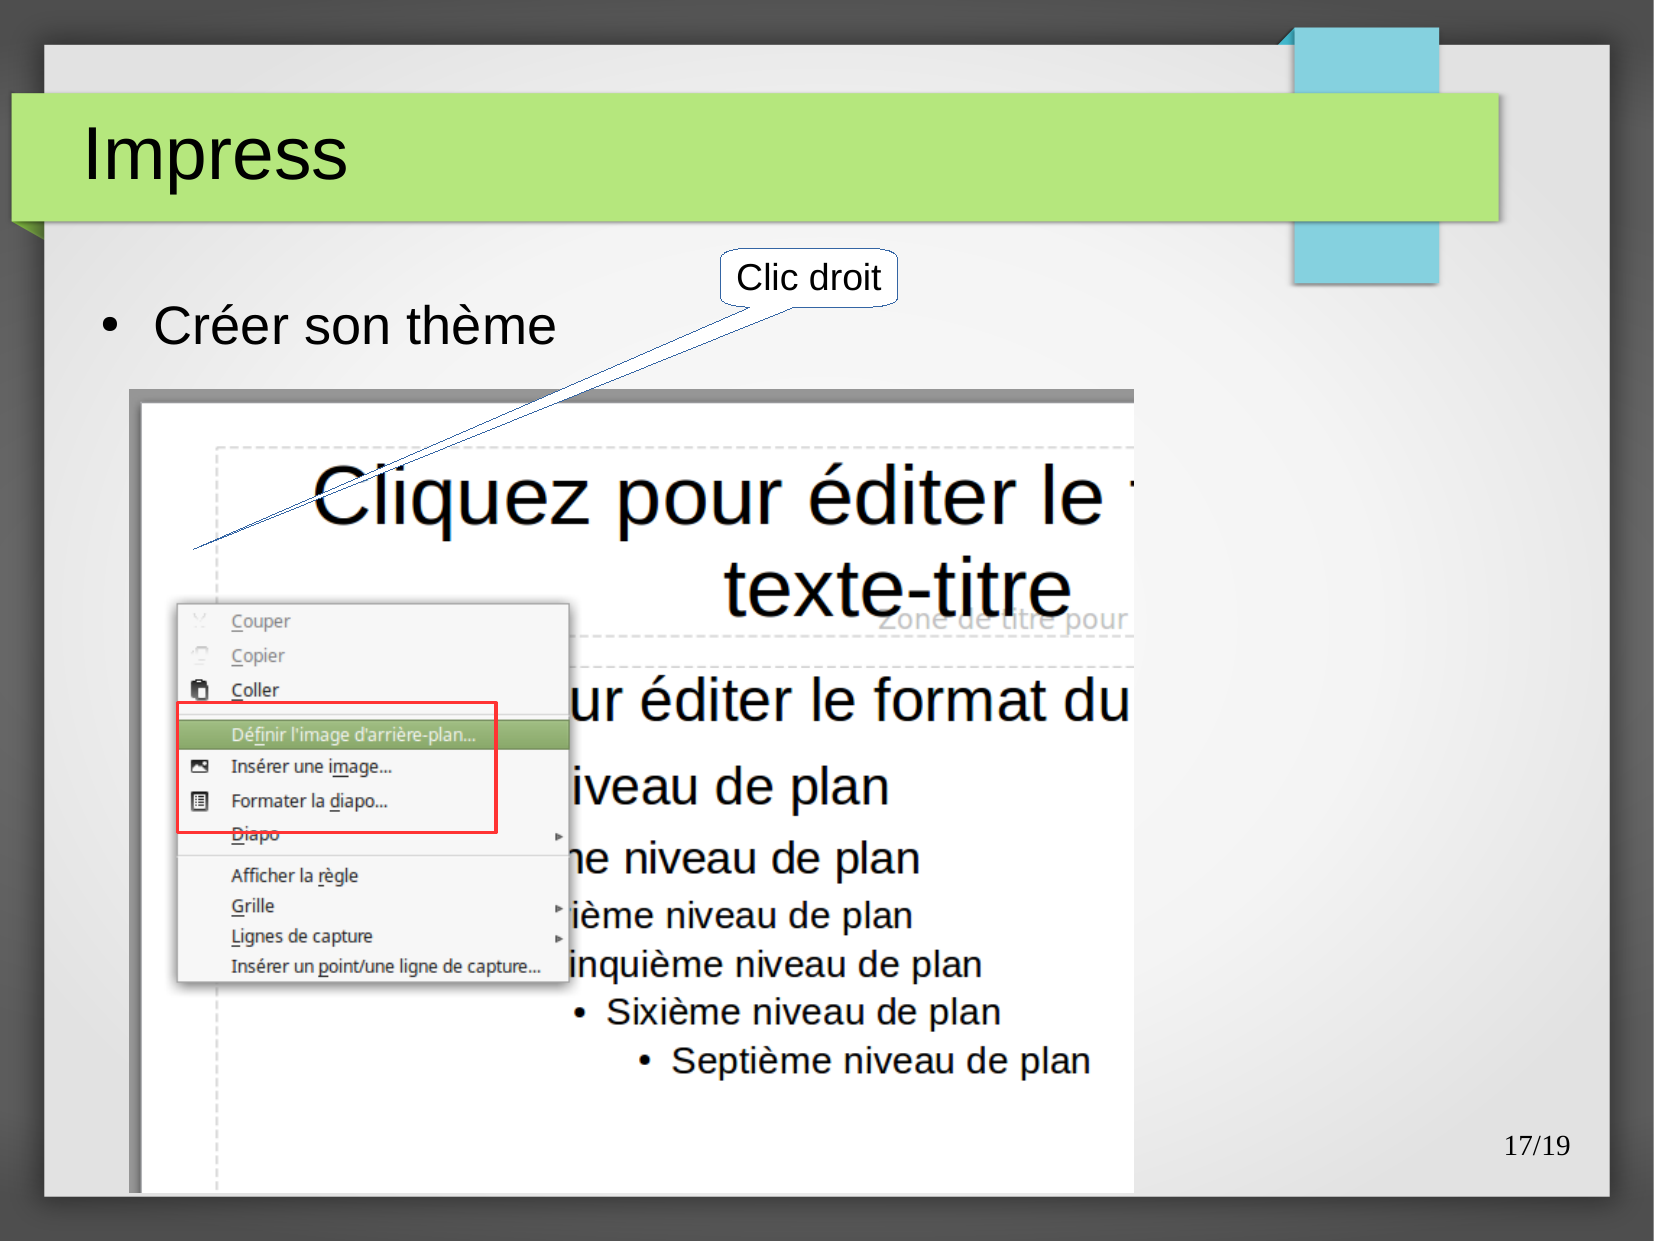

# Impress
Clic droit
Créer son thème
17